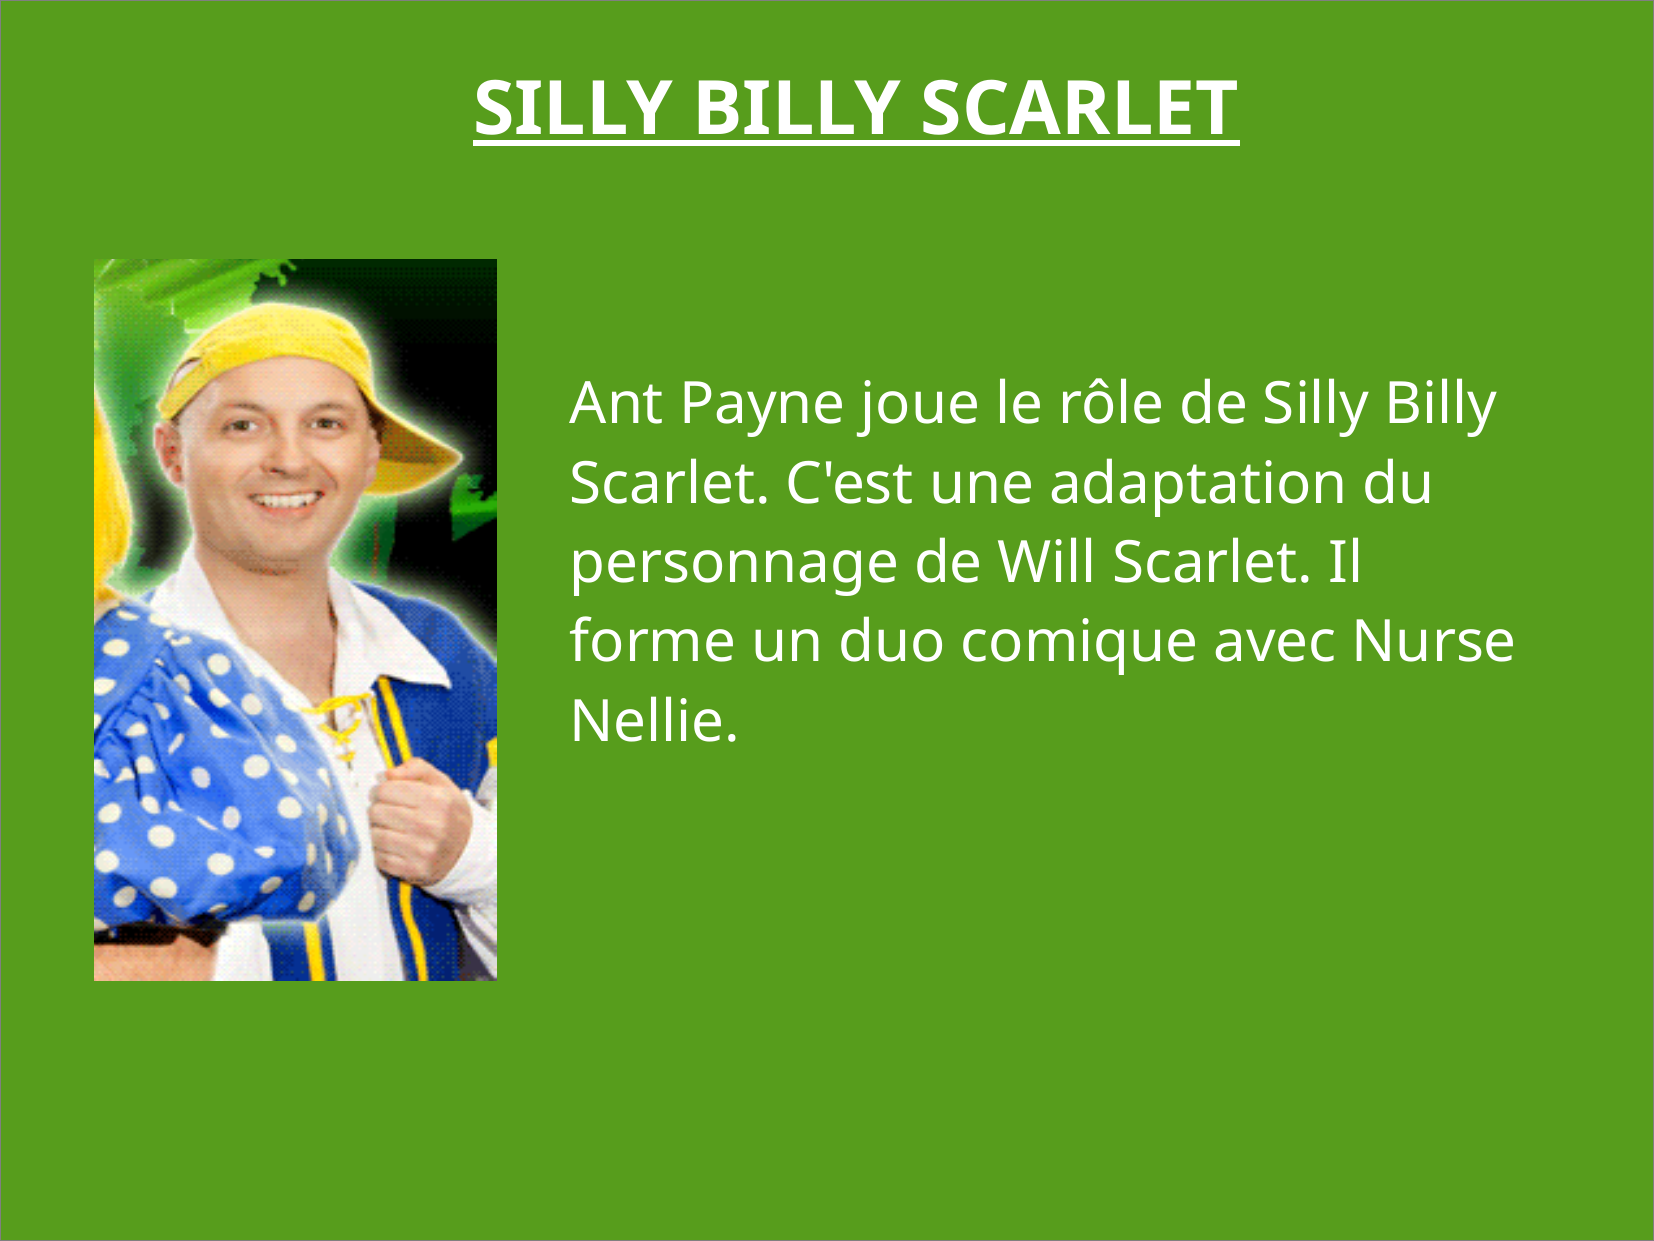

SILLY BILLY SCARLET
Ant Payne joue le rôle de Silly Billy Scarlet. C'est une adaptation du personnage de Will Scarlet. Il forme un duo comique avec Nurse Nellie.